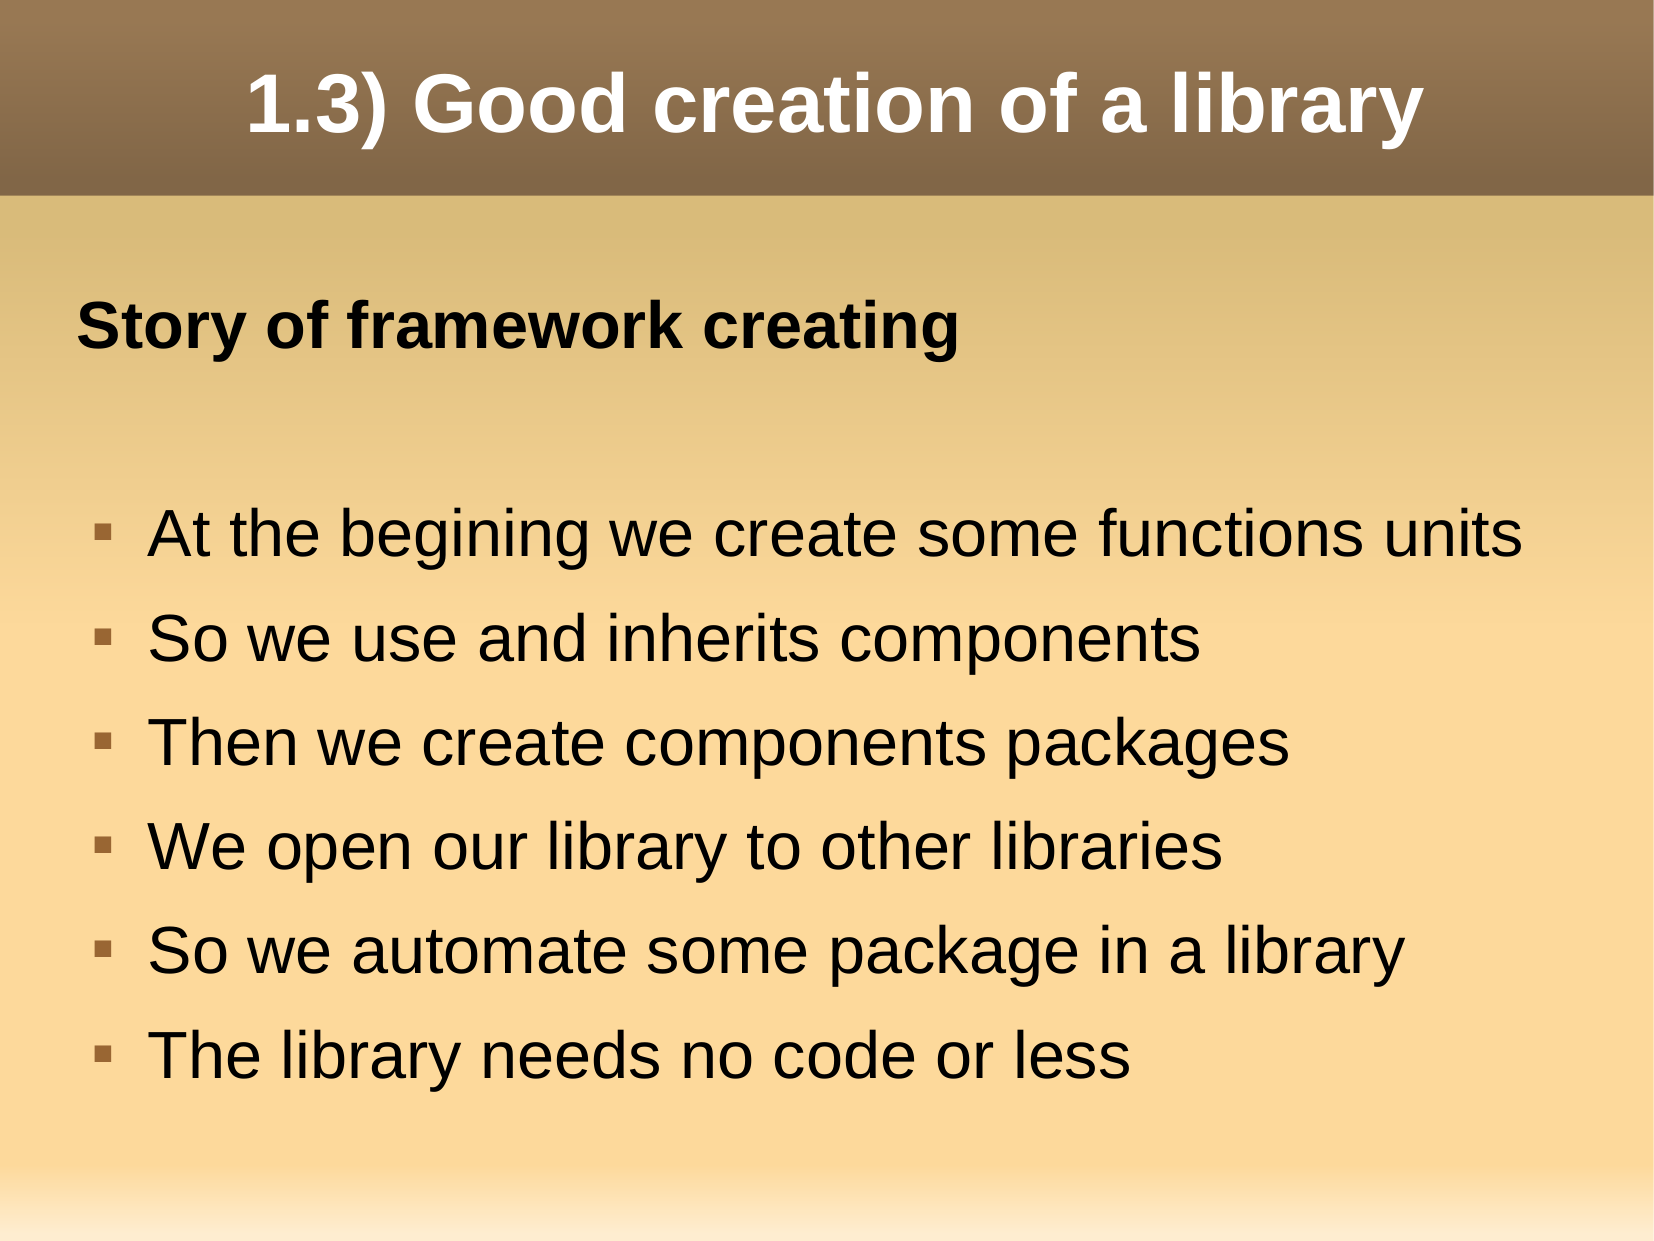

# 1.3) Good creation of a library
Story of framework creating
At the begining we create some functions units
So we use and inherits components
Then we create components packages
We open our library to other libraries
So we automate some package in a library
The library needs no code or less